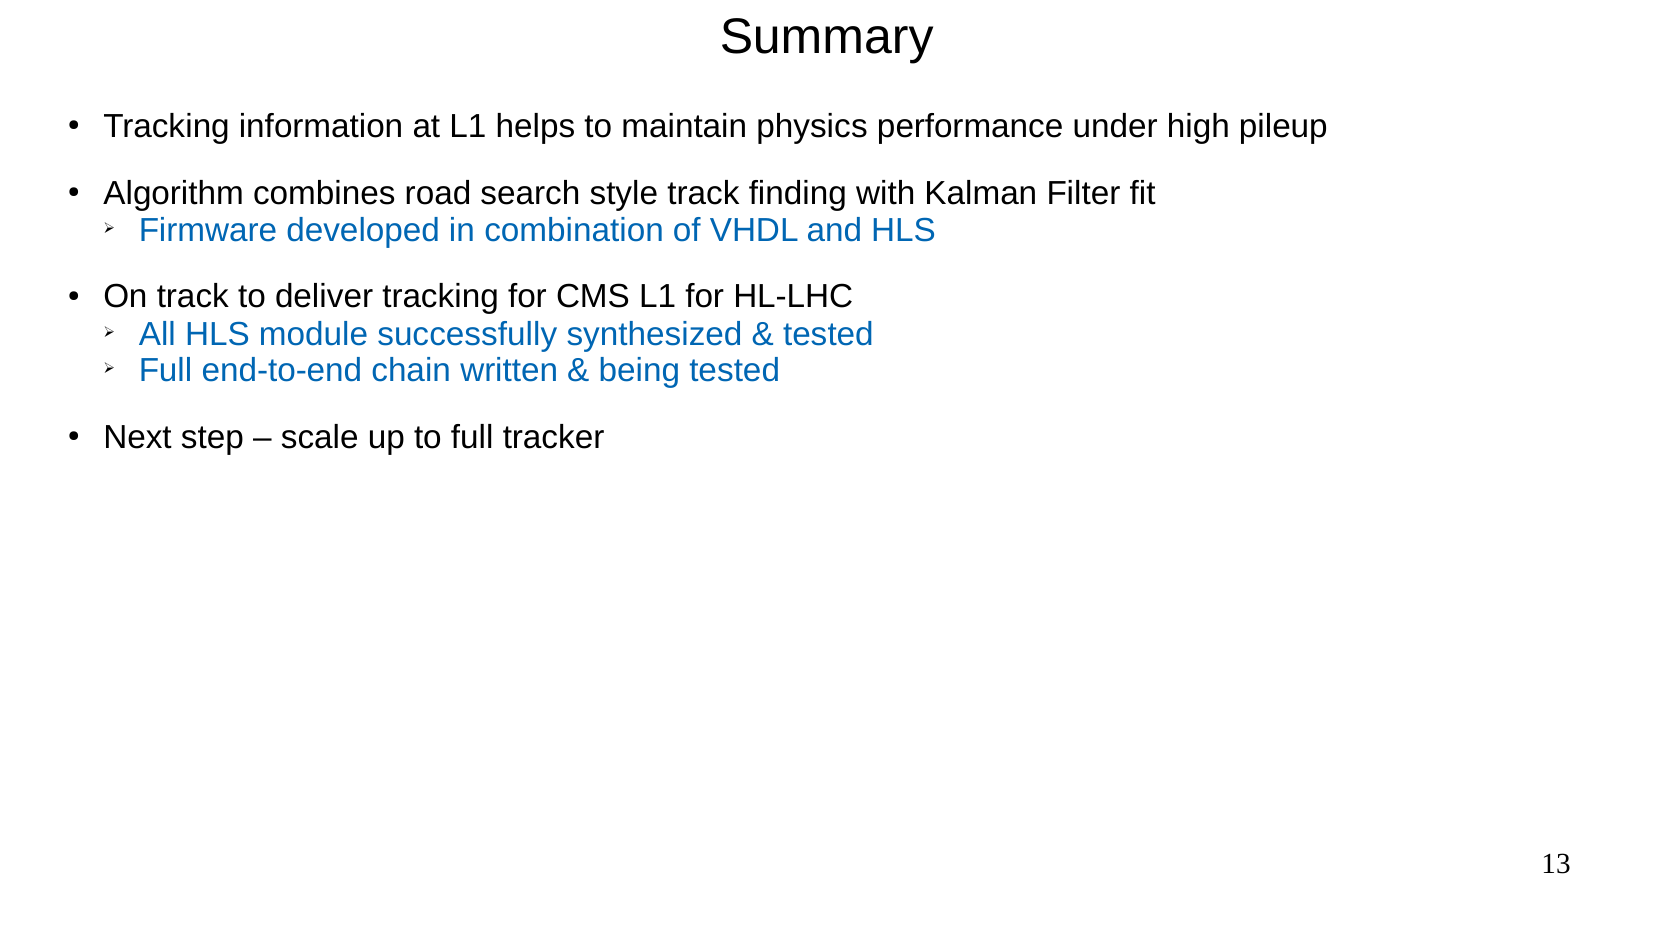

# Summary
Tracking information at L1 helps to maintain physics performance under high pileup
Algorithm combines road search style track finding with Kalman Filter fit
Firmware developed in combination of VHDL and HLS
On track to deliver tracking for CMS L1 for HL-LHC
All HLS module successfully synthesized & tested
Full end-to-end chain written & being tested
Next step – scale up to full tracker
13